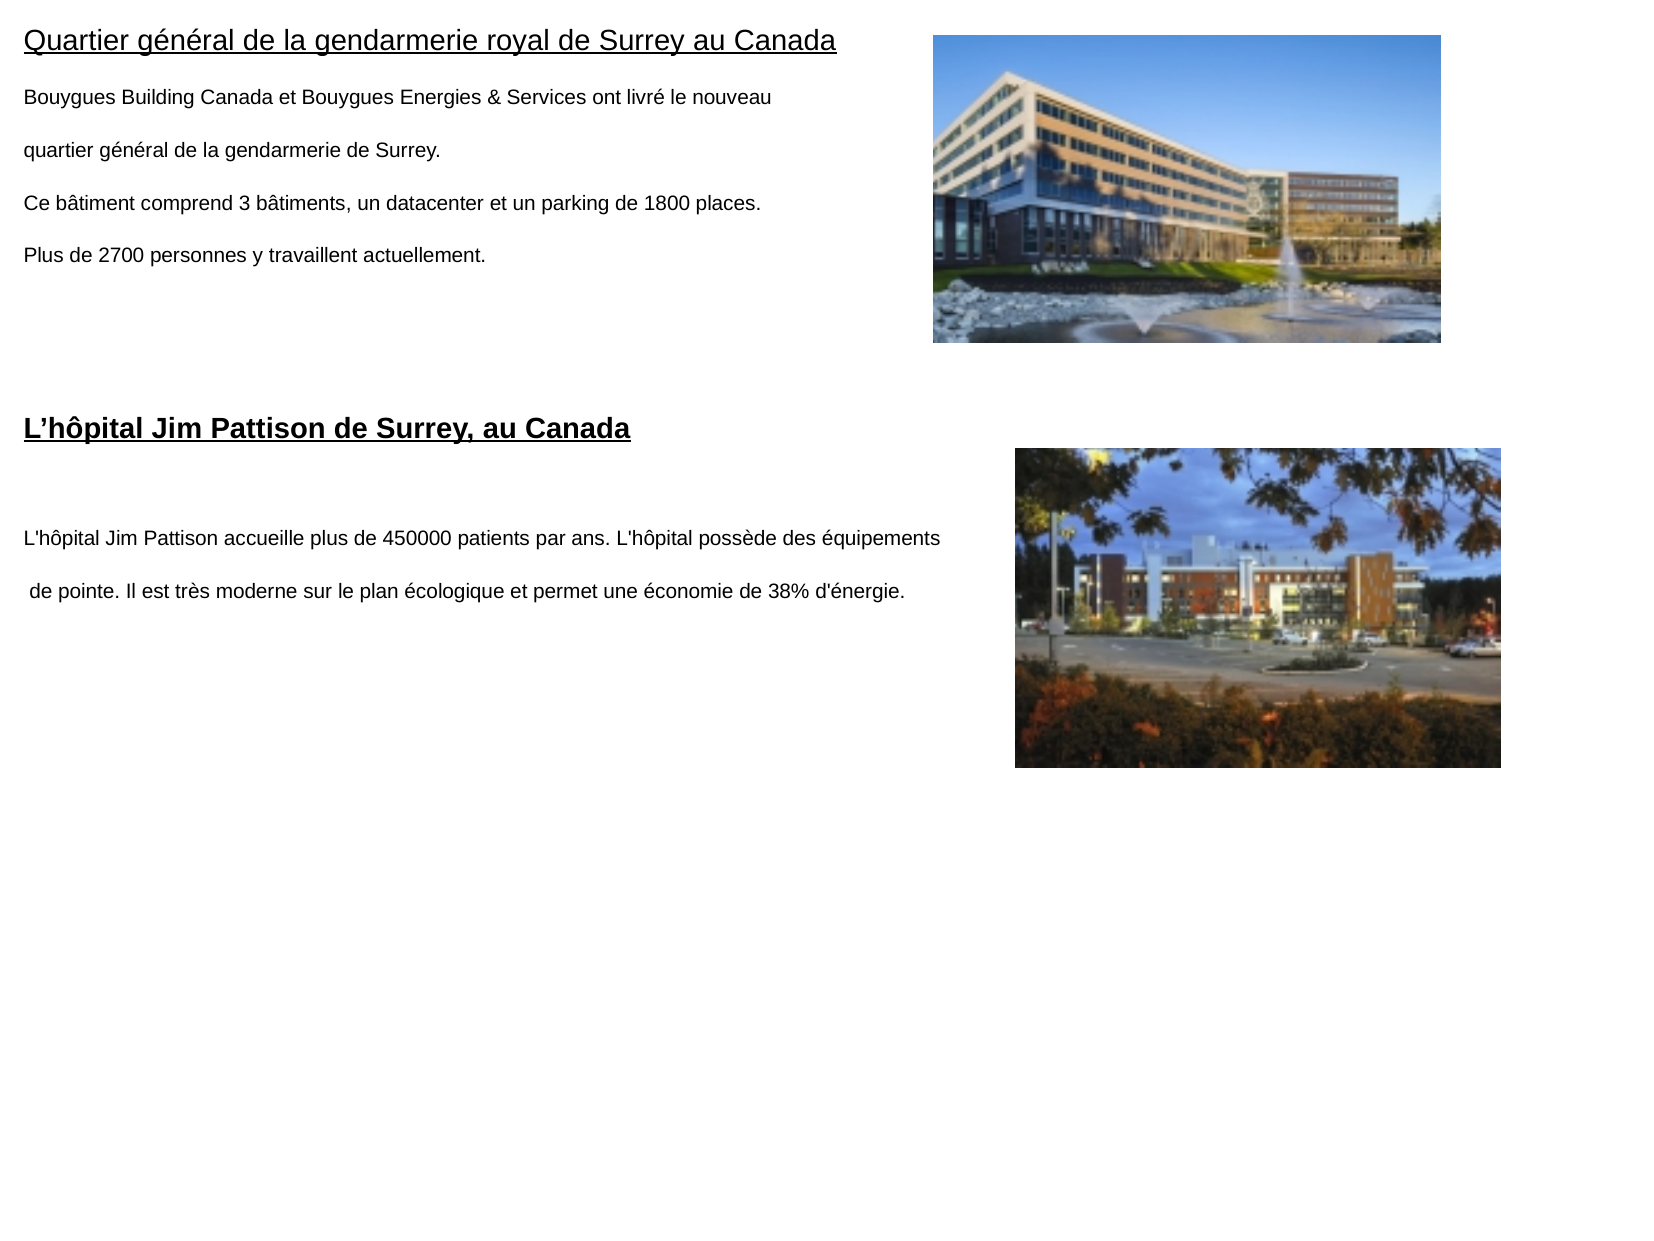

# Quartier général de la gendarmerie royal de Surrey au Canada
Bouygues Building Canada et Bouygues Energies & Services ont livré le nouveau
quartier général de la gendarmerie de Surrey.
Ce bâtiment comprend 3 bâtiments, un datacenter et un parking de 1800 places.
Plus de 2700 personnes y travaillent actuellement.
L’hôpital Jim Pattison de Surrey, au Canada
L'hôpital Jim Pattison accueille plus de 450000 patients par ans. L'hôpital possède des équipements
 de pointe. Il est très moderne sur le plan écologique et permet une économie de 38% d'énergie.